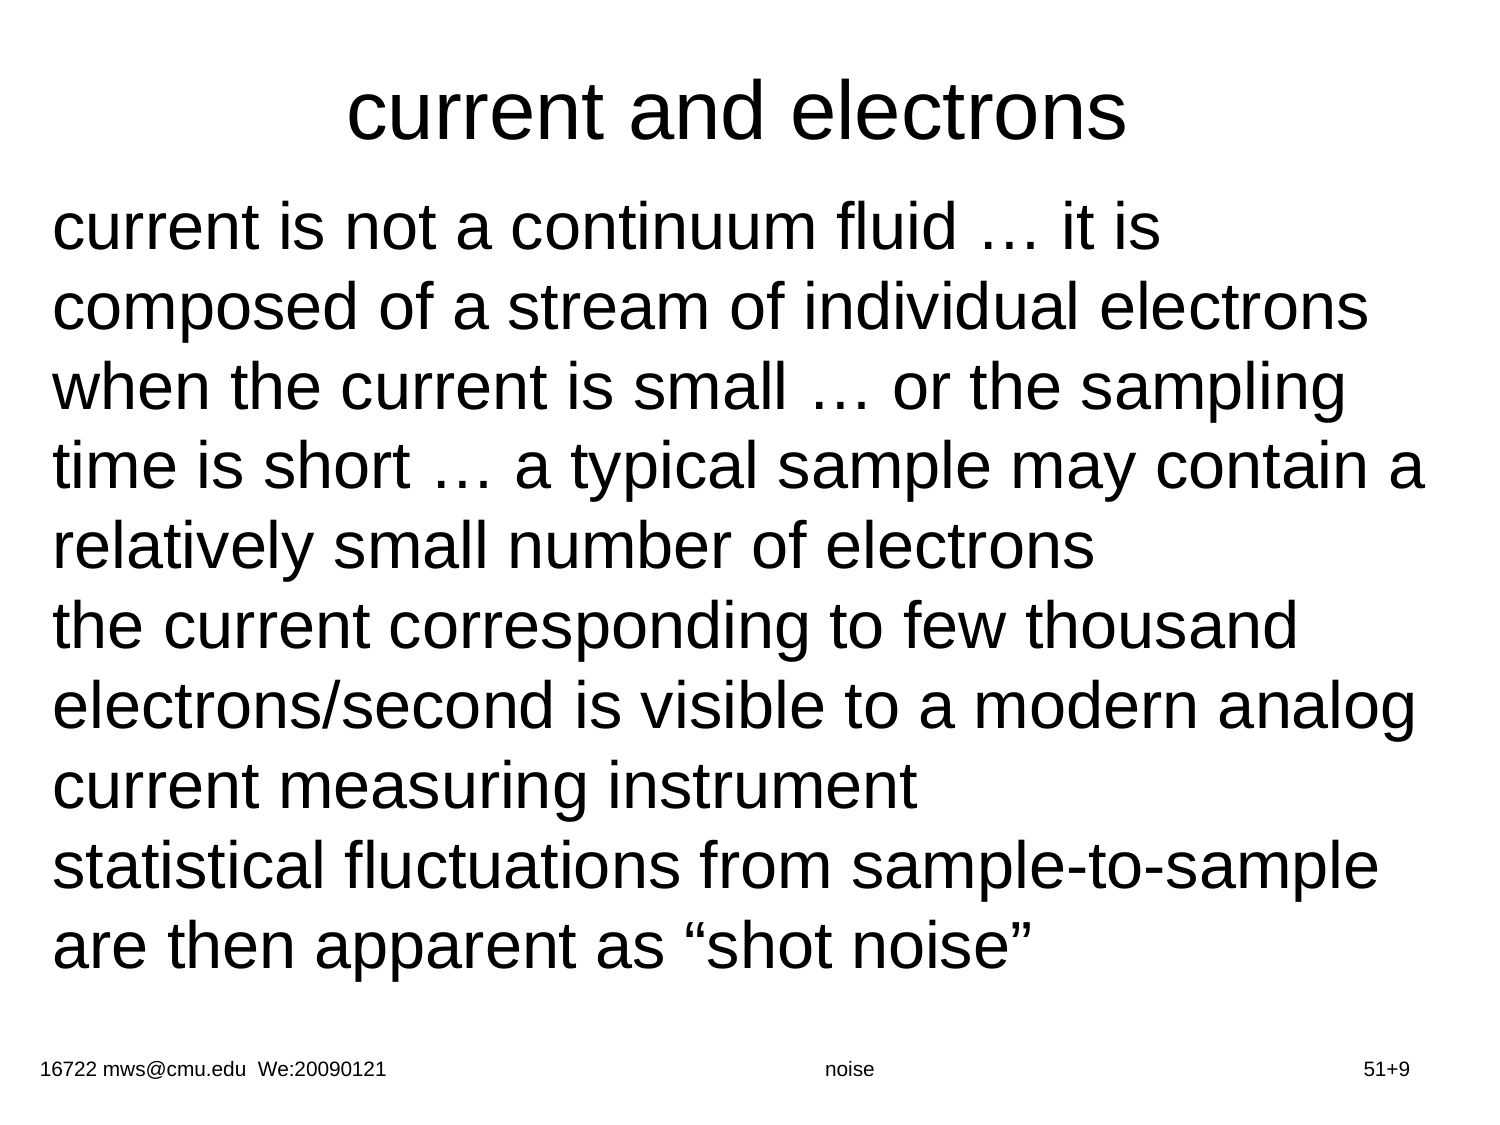

current and electrons
current is not a continuum fluid … it is composed of a stream of individual electrons
when the current is small … or the sampling time is short … a typical sample may contain a relatively small number of electrons
the current corresponding to few thousand electrons/second is visible to a modern analog current measuring instrument
statistical fluctuations from sample-to-sample are then apparent as “shot noise”
16722 mws@cmu.edu We:20090121
noise
9